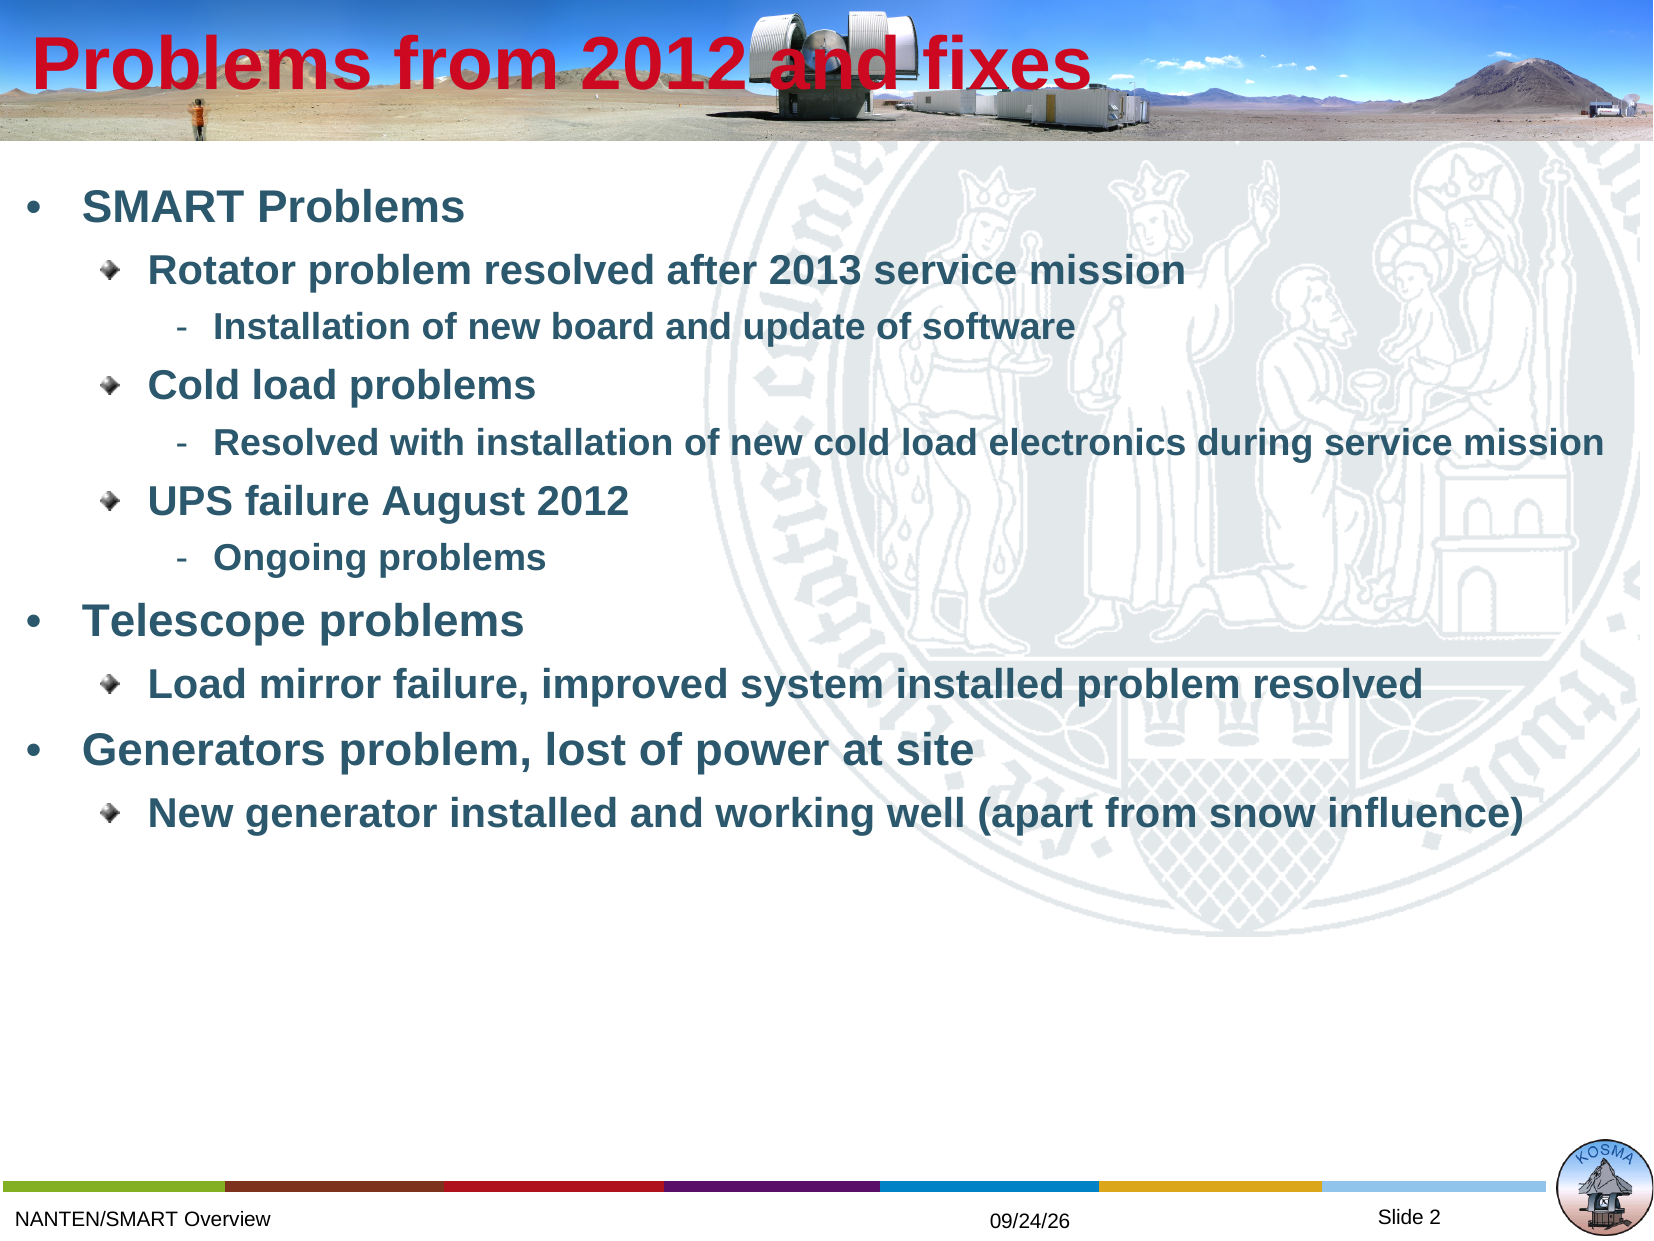

# Problems from 2012 and fixes
SMART Problems
Rotator problem resolved after 2013 service mission
Installation of new board and update of software
Cold load problems
Resolved with installation of new cold load electronics during service mission
UPS failure August 2012
Ongoing problems
Telescope problems
Load mirror failure, improved system installed problem resolved
Generators problem, lost of power at site
New generator installed and working well (apart from snow influence)